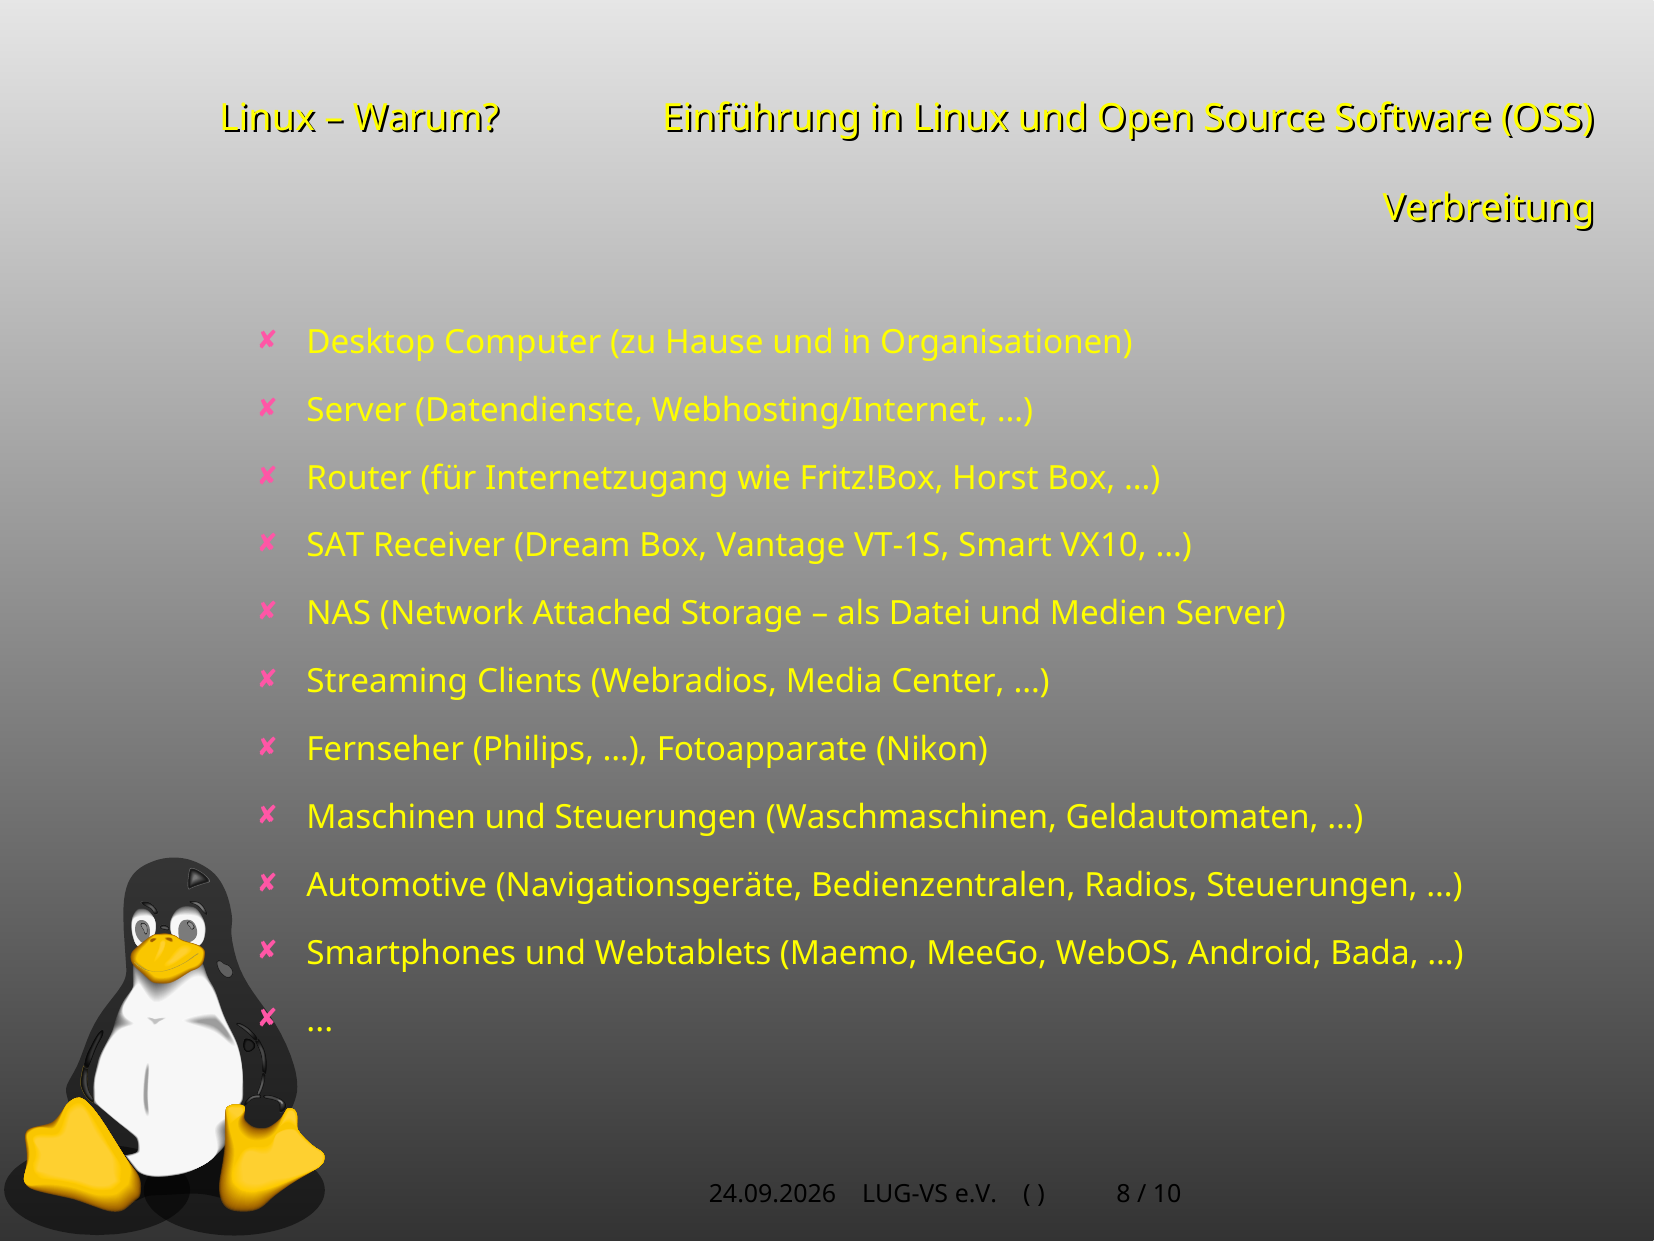

# Linux – Warum? 			Einführung in Linux und Open Source Software (OSS) Verbreitung
Desktop Computer (zu Hause und in Organisationen)
Server (Datendienste, Webhosting/Internet, …)
Router (für Internetzugang wie Fritz!Box, Horst Box, …)
SAT Receiver (Dream Box, Vantage VT-1S, Smart VX10, …)
NAS (Network Attached Storage – als Datei und Medien Server)
Streaming Clients (Webradios, Media Center, …)
Fernseher (Philips, …), Fotoapparate (Nikon)
Maschinen und Steuerungen (Waschmaschinen, Geldautomaten, …)
Automotive (Navigationsgeräte, Bedienzentralen, Radios, Steuerungen, …)
Smartphones und Webtablets (Maemo, MeeGo, WebOS, Android, Bada, …)
...